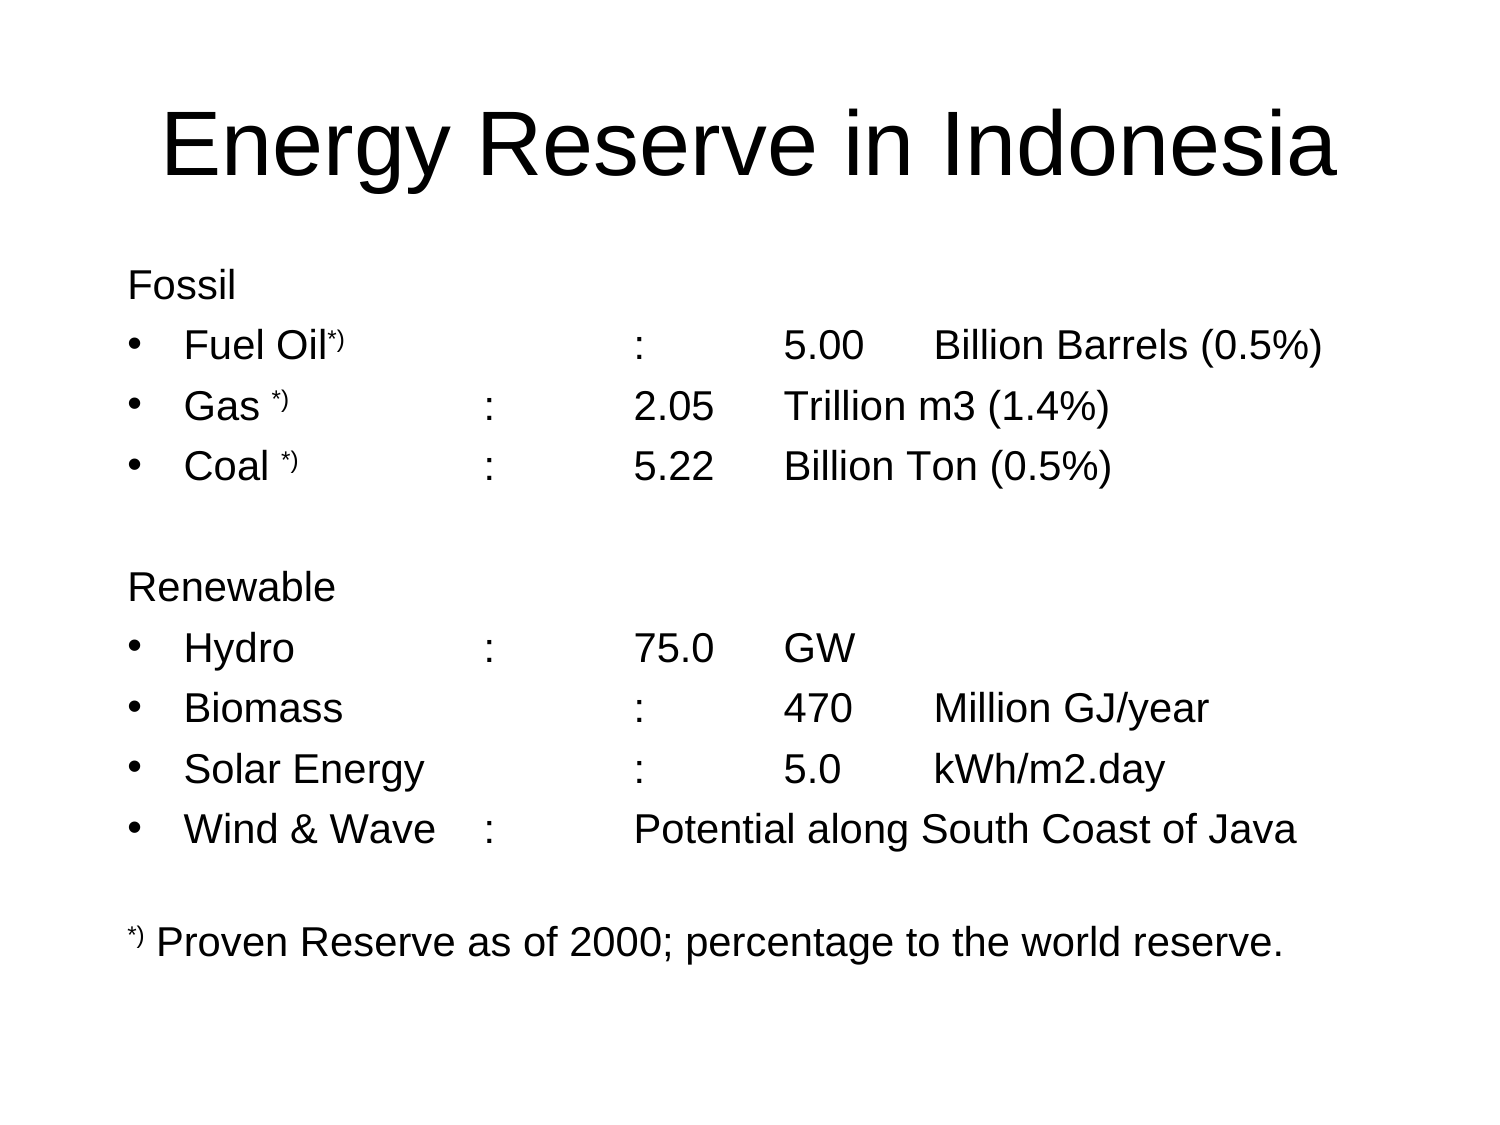

# Energy Reserve in Indonesia
Fossil
Fuel Oil*)		:	5.00	Billion Barrels (0.5%)
Gas *)		:	2.05	Trillion m3 (1.4%)
Coal *) 		:	5.22	Billion Ton (0.5%)
Renewable
Hydro		:	75.0	GW
Biomass		:	470	Million GJ/year
Solar Energy		:	5.0	kWh/m2.day
Wind & Wave	:	Potential along South Coast of Java
*) Proven Reserve as of 2000; percentage to the world reserve.